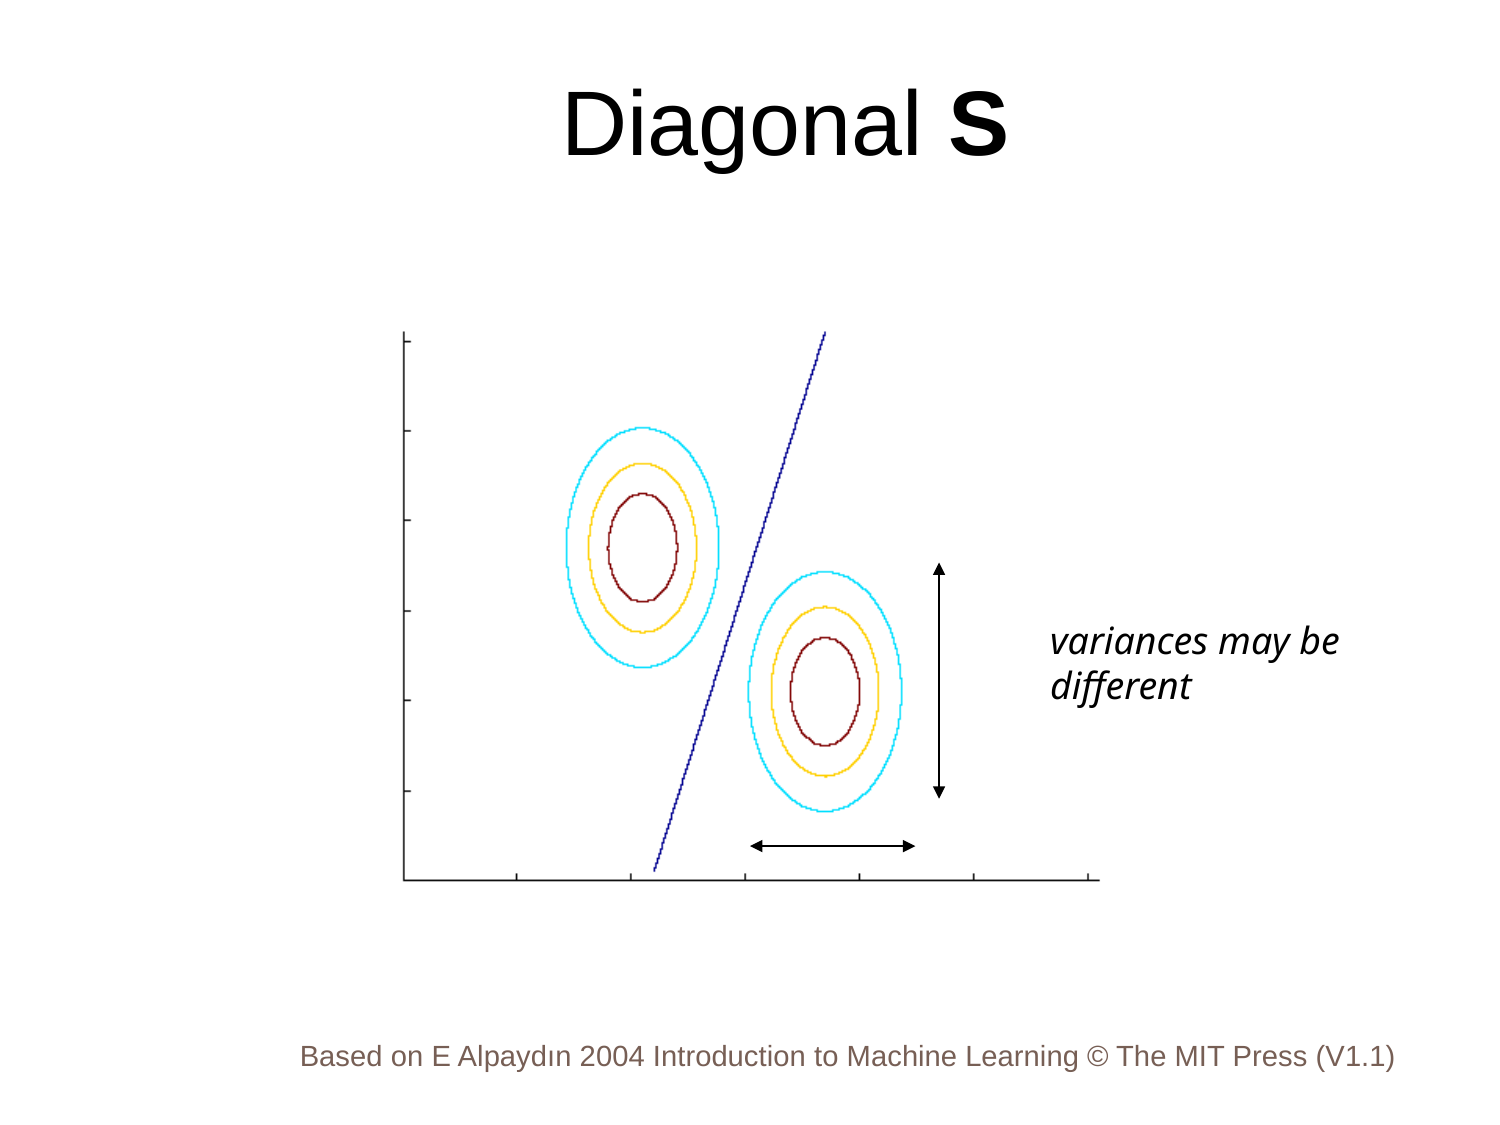

# Diagonal S
variances may be
different
Based on E Alpaydın 2004 Introduction to Machine Learning © The MIT Press (V1.1)